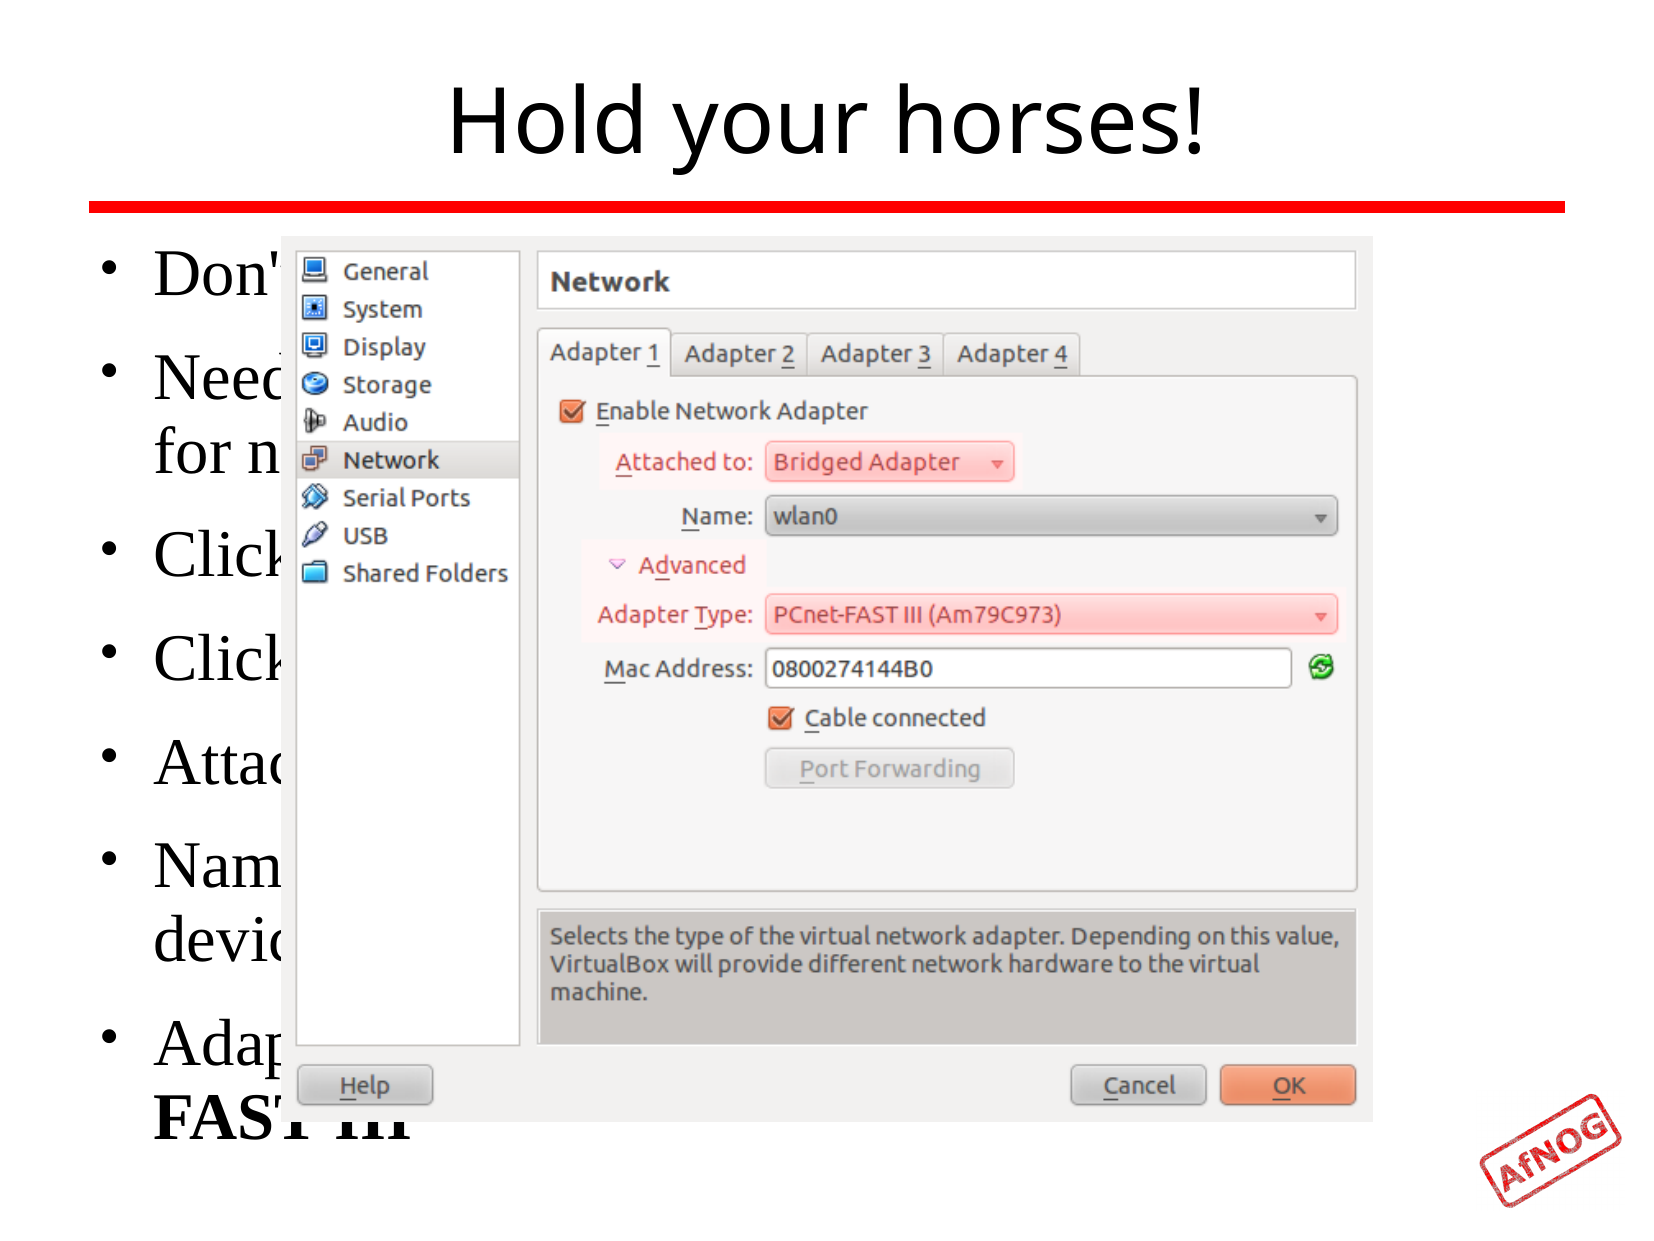

# Hold your horses!
Don't start it yet!
Need to change settings for network booting
Click Settings
Click Network
Attached to: Bridge
Name: your Internet device
Adapter type: PCnet-FAST III